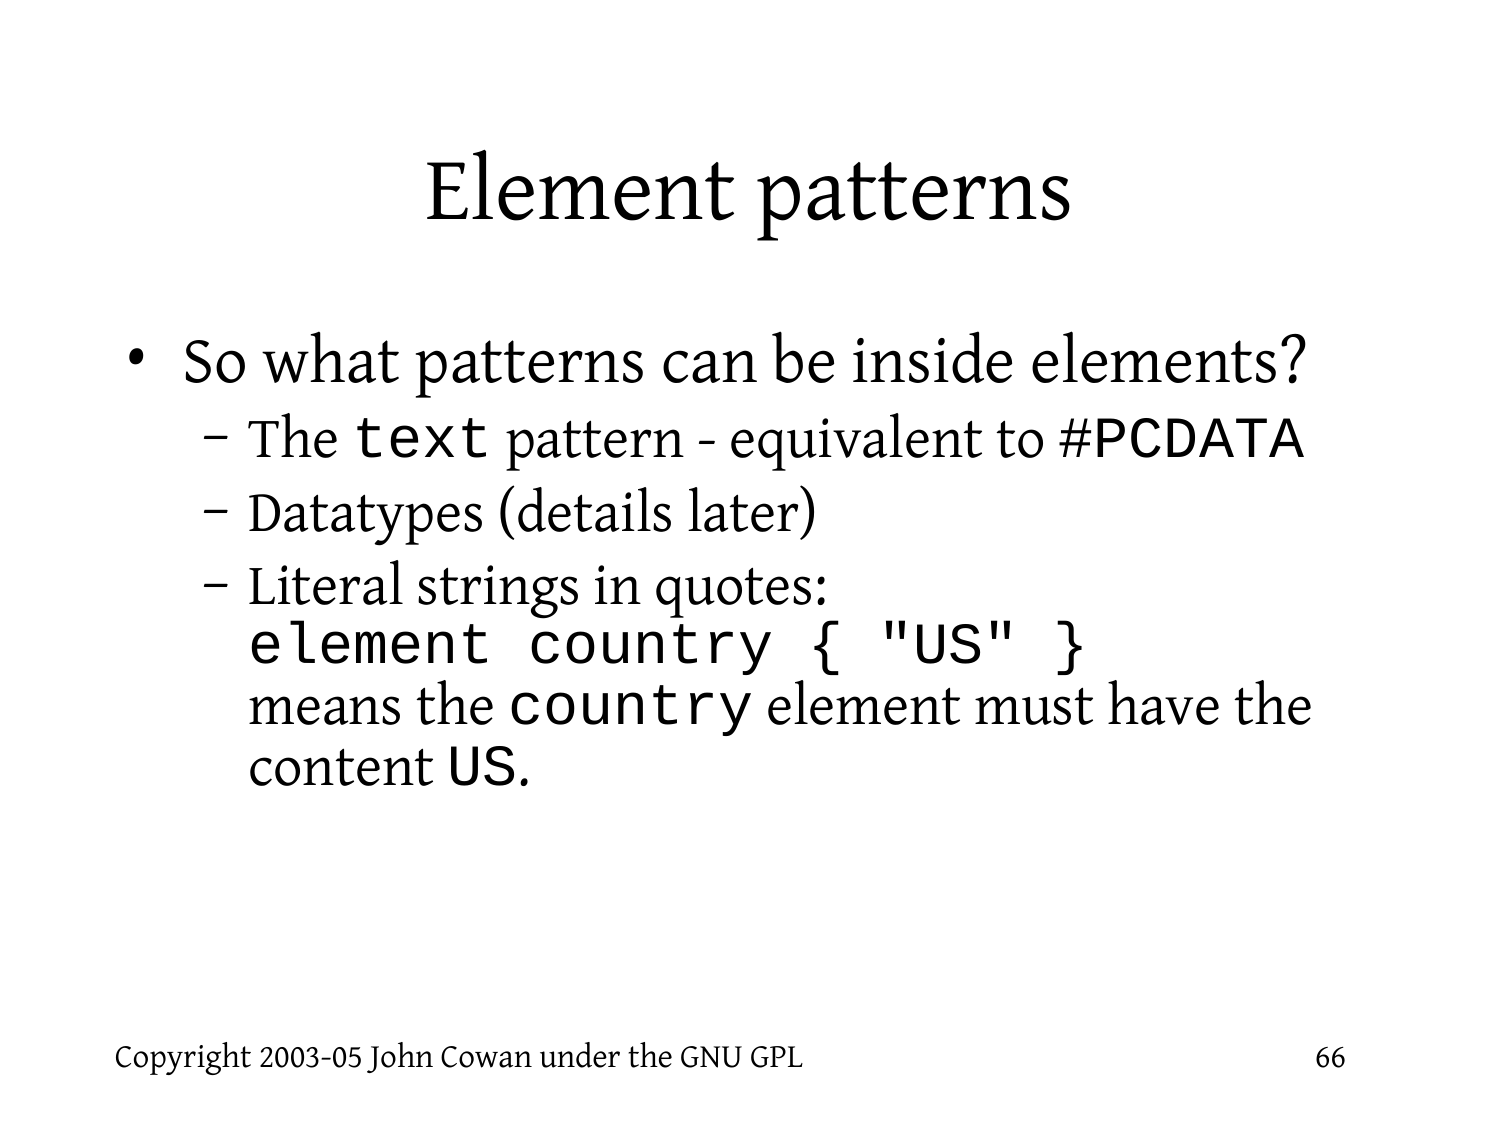

# Element patterns
So what patterns can be inside elements?
The text pattern - equivalent to #PCDATA
Datatypes (details later)
Literal strings in quotes:
element country { "US" }
means the country element must have the content US.